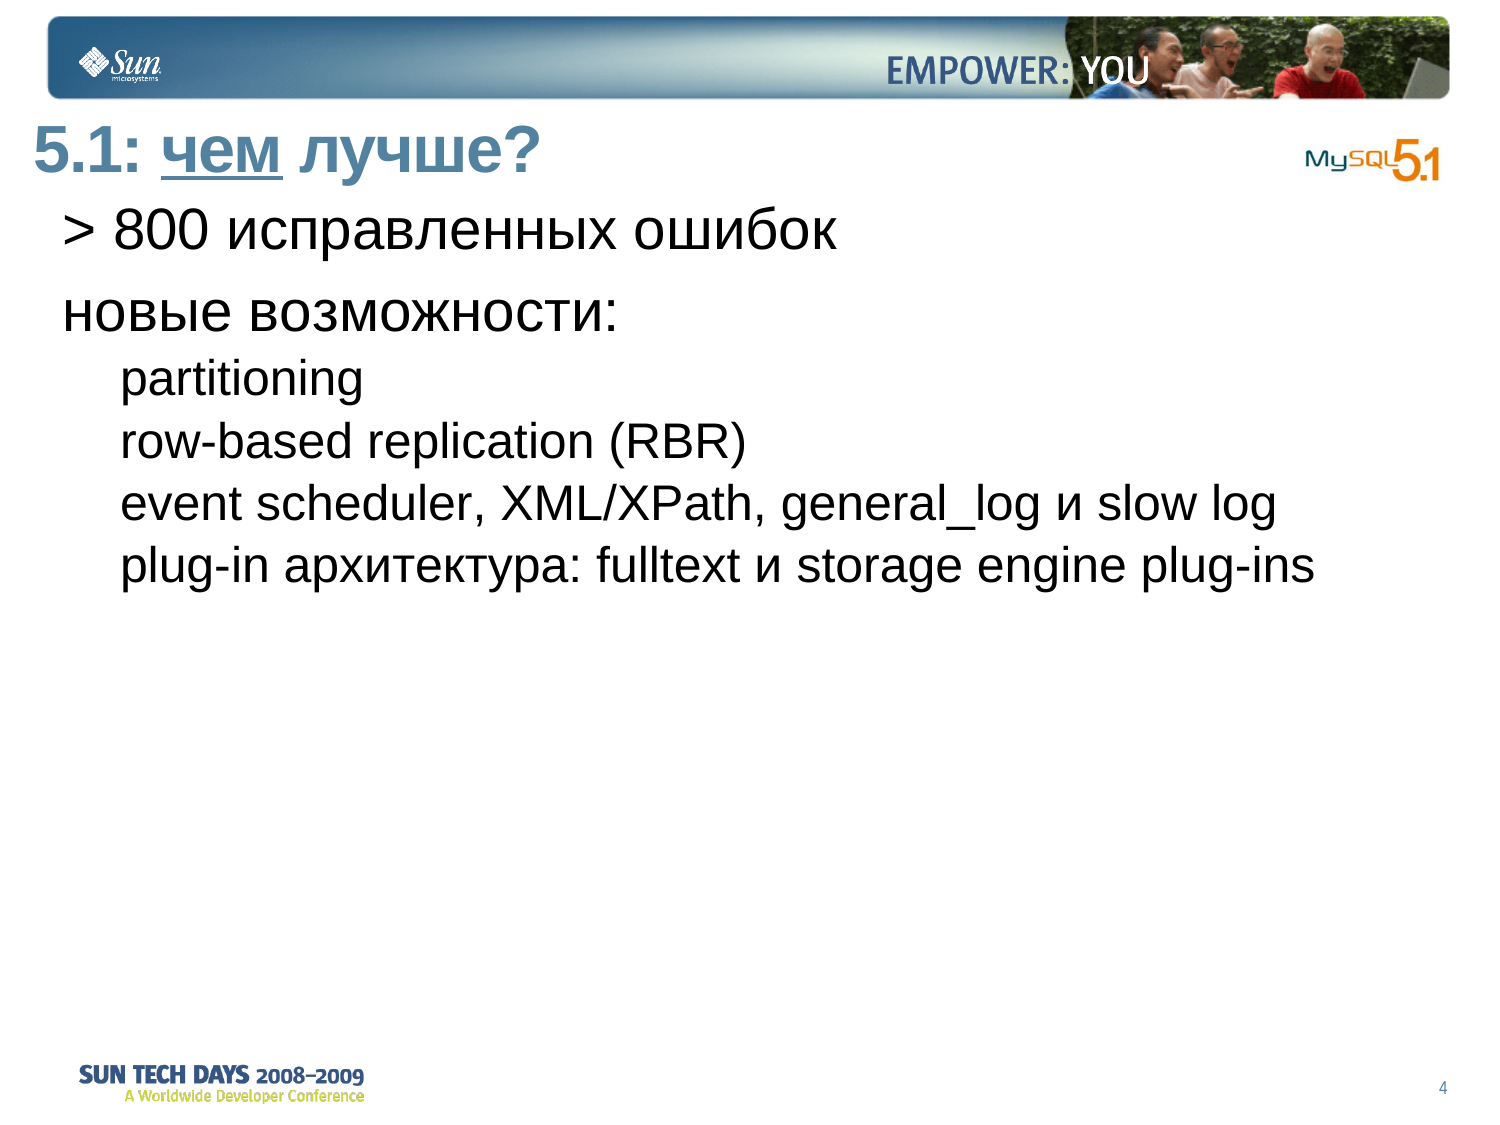

# 5.1: чем лучше?
> 800 исправленных ошибок
новые возможности:
partitioning
row-based replication (RBR)
event scheduler, XML/XPath, general_log и slow log
plug-in архитектура: fulltext и storage engine plug-ins